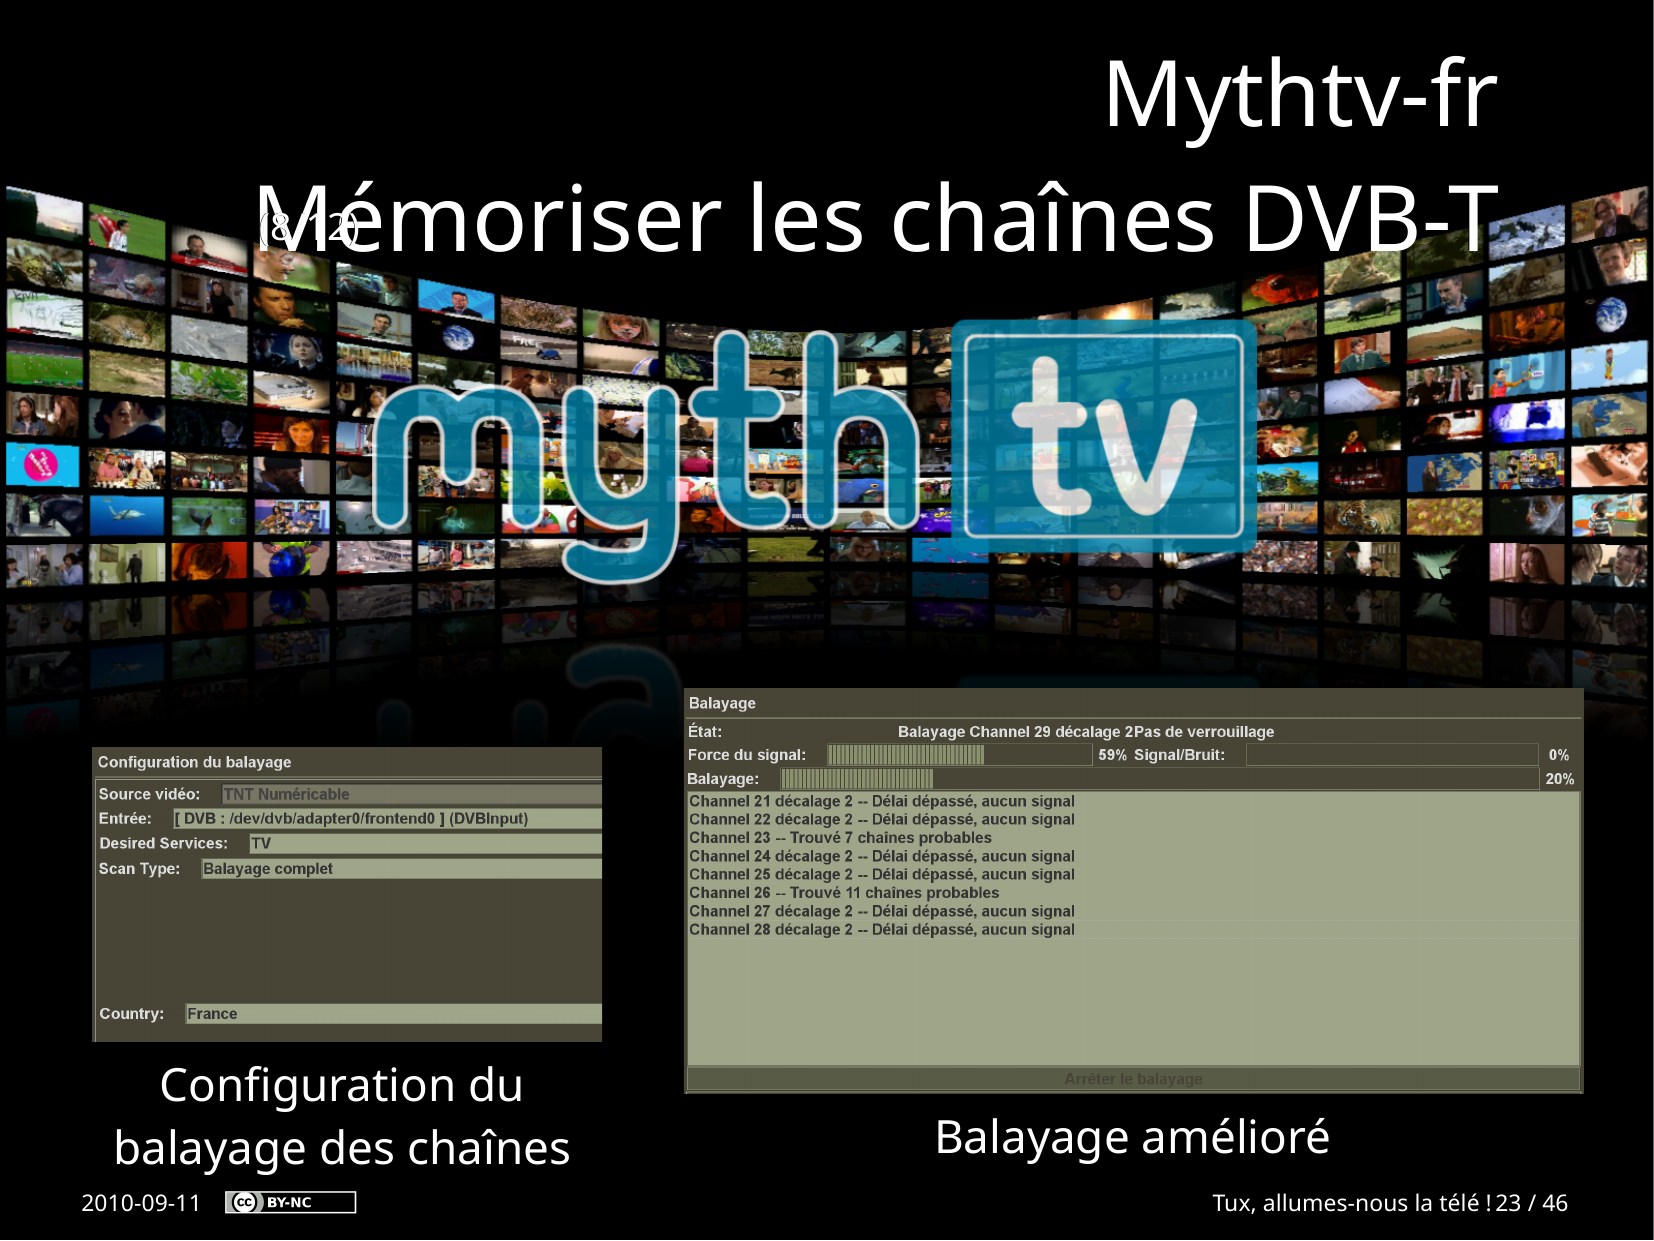

# Mythtv-fr Mémoriser les chaînes DVB-T
(8/12)
Configuration du balayage des chaînes
Balayage amélioré
2010-09-11
Tux, allumes-nous la télé !
23